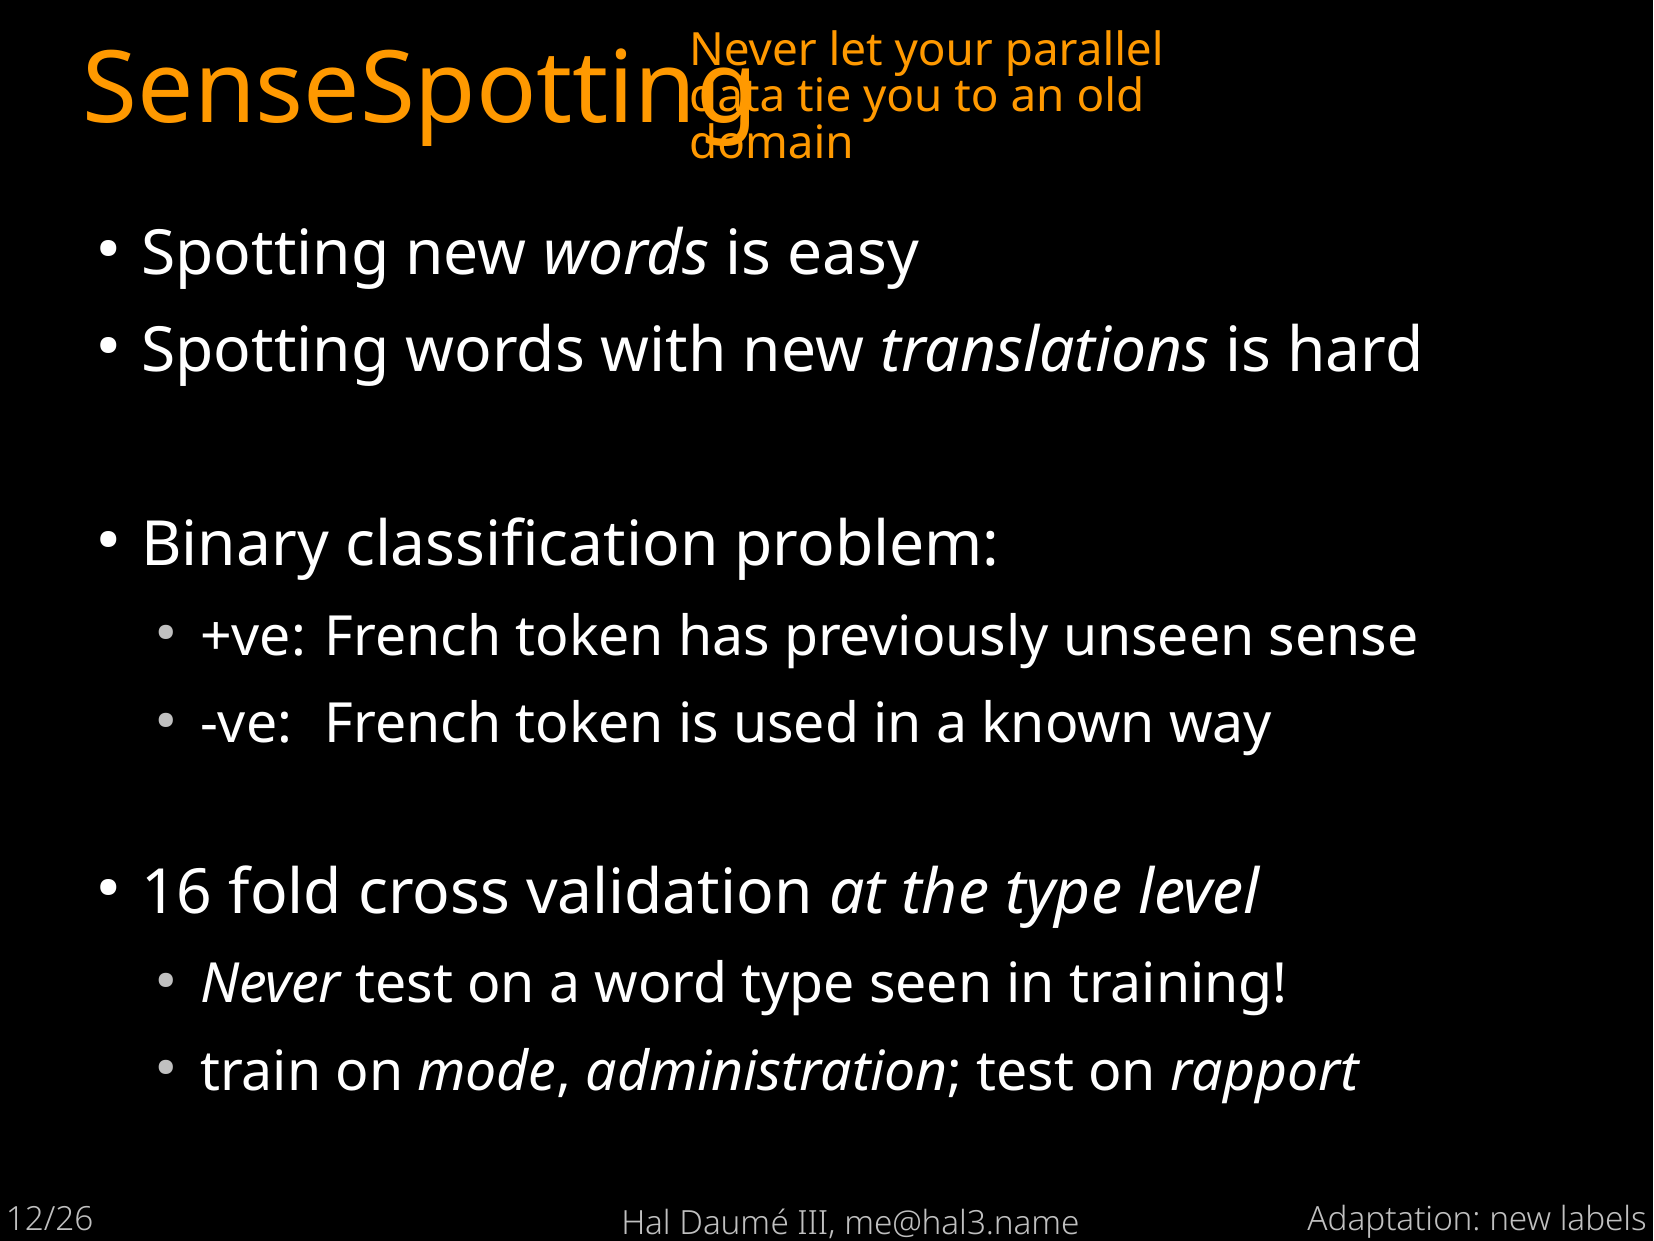

# SenseSpotting
Never let your parallel data tie you to an old domain
Spotting new words is easy
Spotting words with new translations is hard
Binary classification problem:
+ve:	French token has previously unseen sense
-ve:	French token is used in a known way
16 fold cross validation at the type level
Never test on a word type seen in training!
train on mode, administration; test on rapport